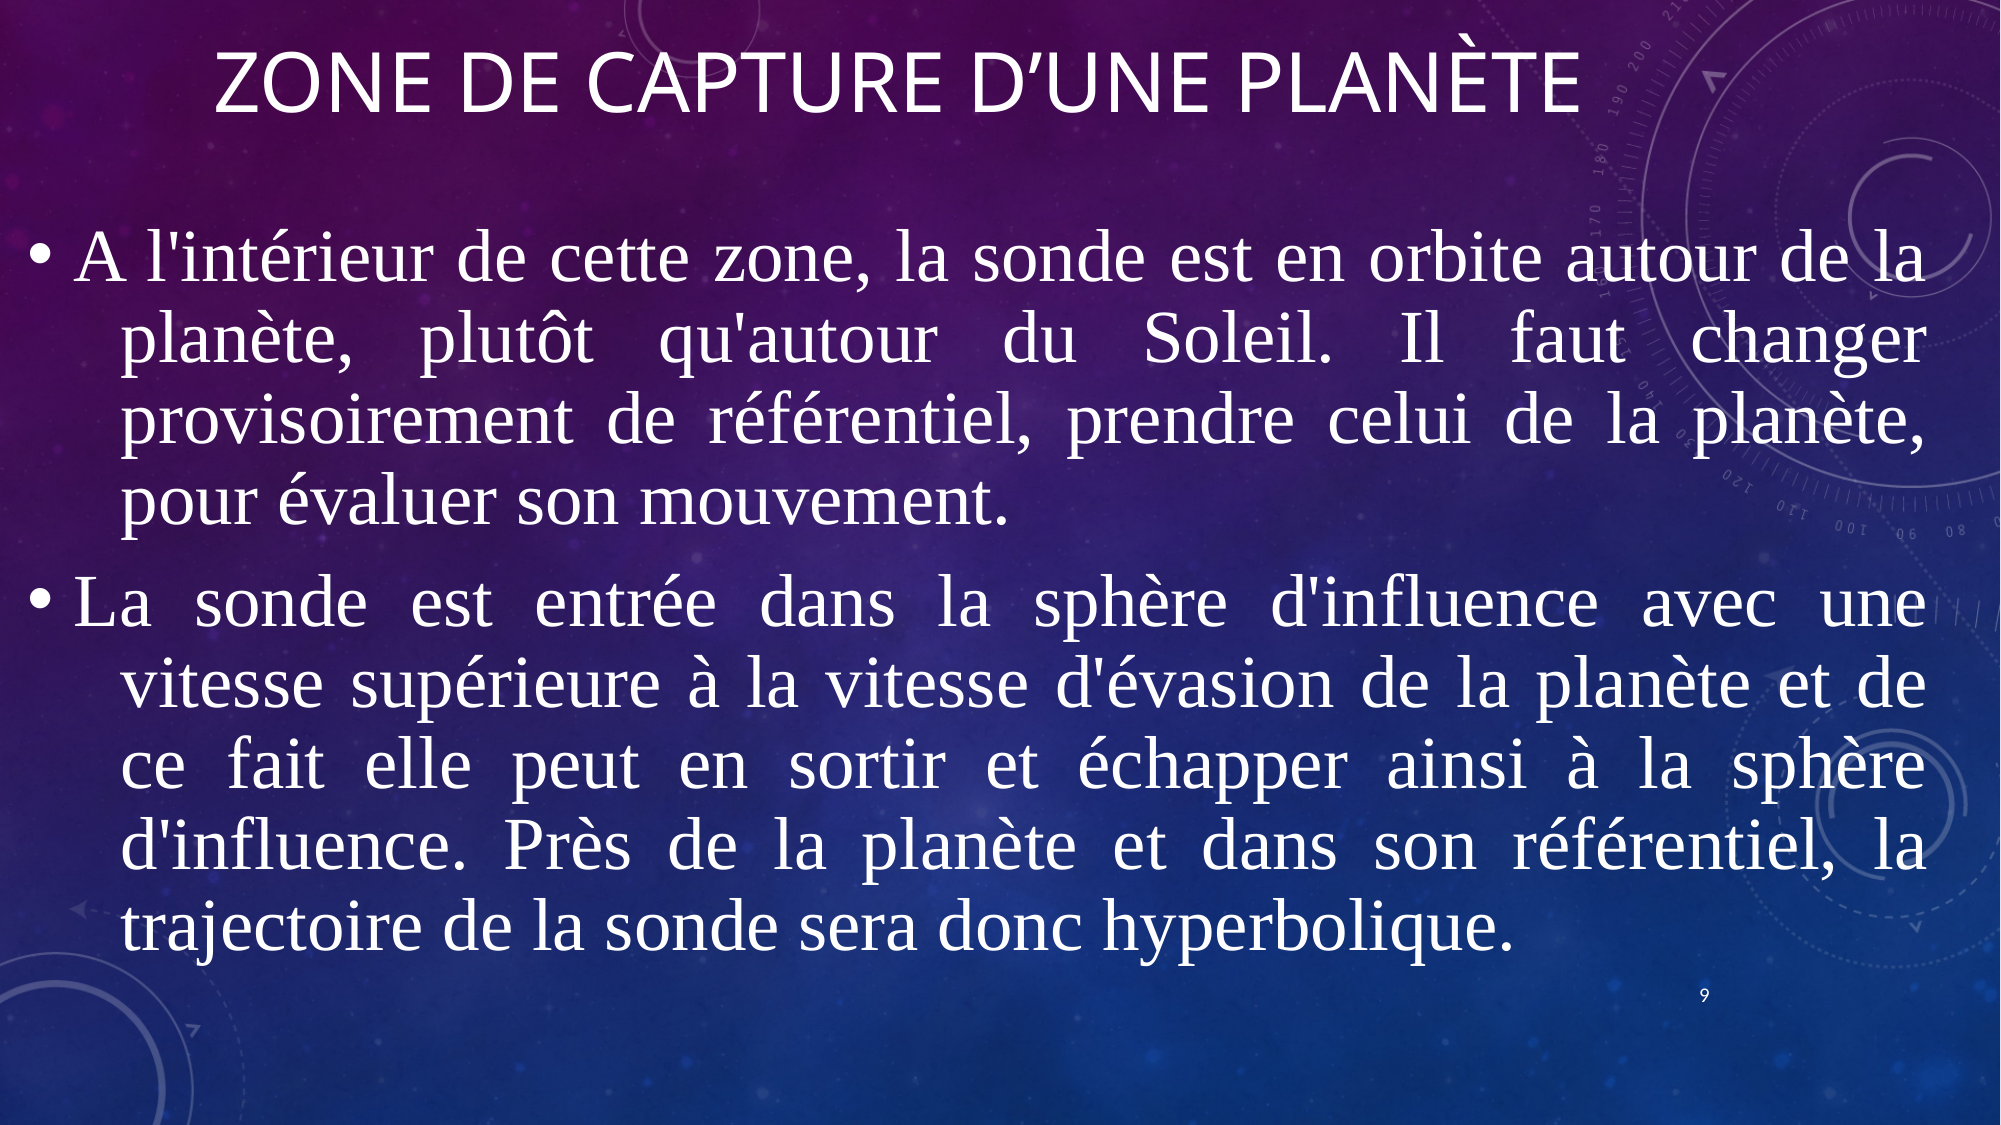

# Zone de capture d’une planète
A l'intérieur de cette zone, la sonde est en orbite autour de la planète, plutôt qu'autour du Soleil. Il faut changer provisoirement de référentiel, prendre celui de la planète, pour évaluer son mouvement.
La sonde est entrée dans la sphère d'influence avec une vitesse supérieure à la vitesse d'évasion de la planète et de ce fait elle peut en sortir et échapper ainsi à la sphère d'influence. Près de la planète et dans son référentiel, la trajectoire de la sonde sera donc hyperbolique.